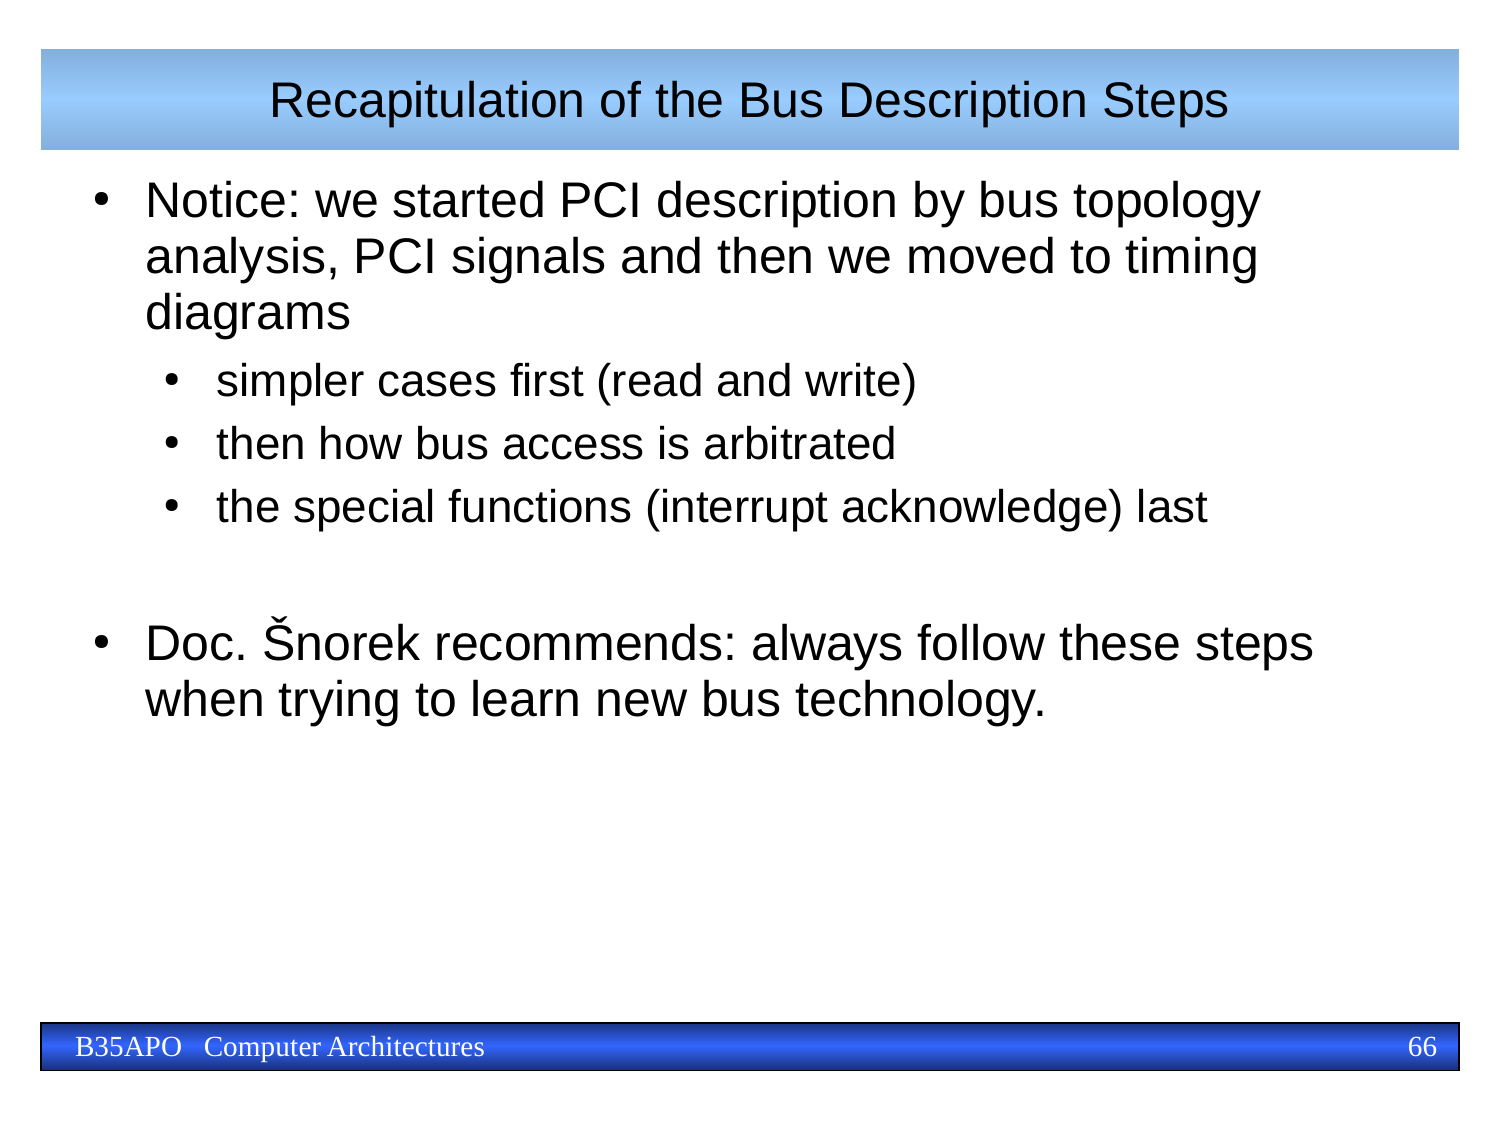

# Recapitulation of the Bus Description Steps
Notice: we started PCI description by bus topology analysis, PCI signals and then we moved to timing diagrams
simpler cases first (read and write)
then how bus access is arbitrated
the special functions (interrupt acknowledge) last
Doc. Šnorek recommends: always follow these steps when trying to learn new bus technology.
B35APO Computer Architectures
66